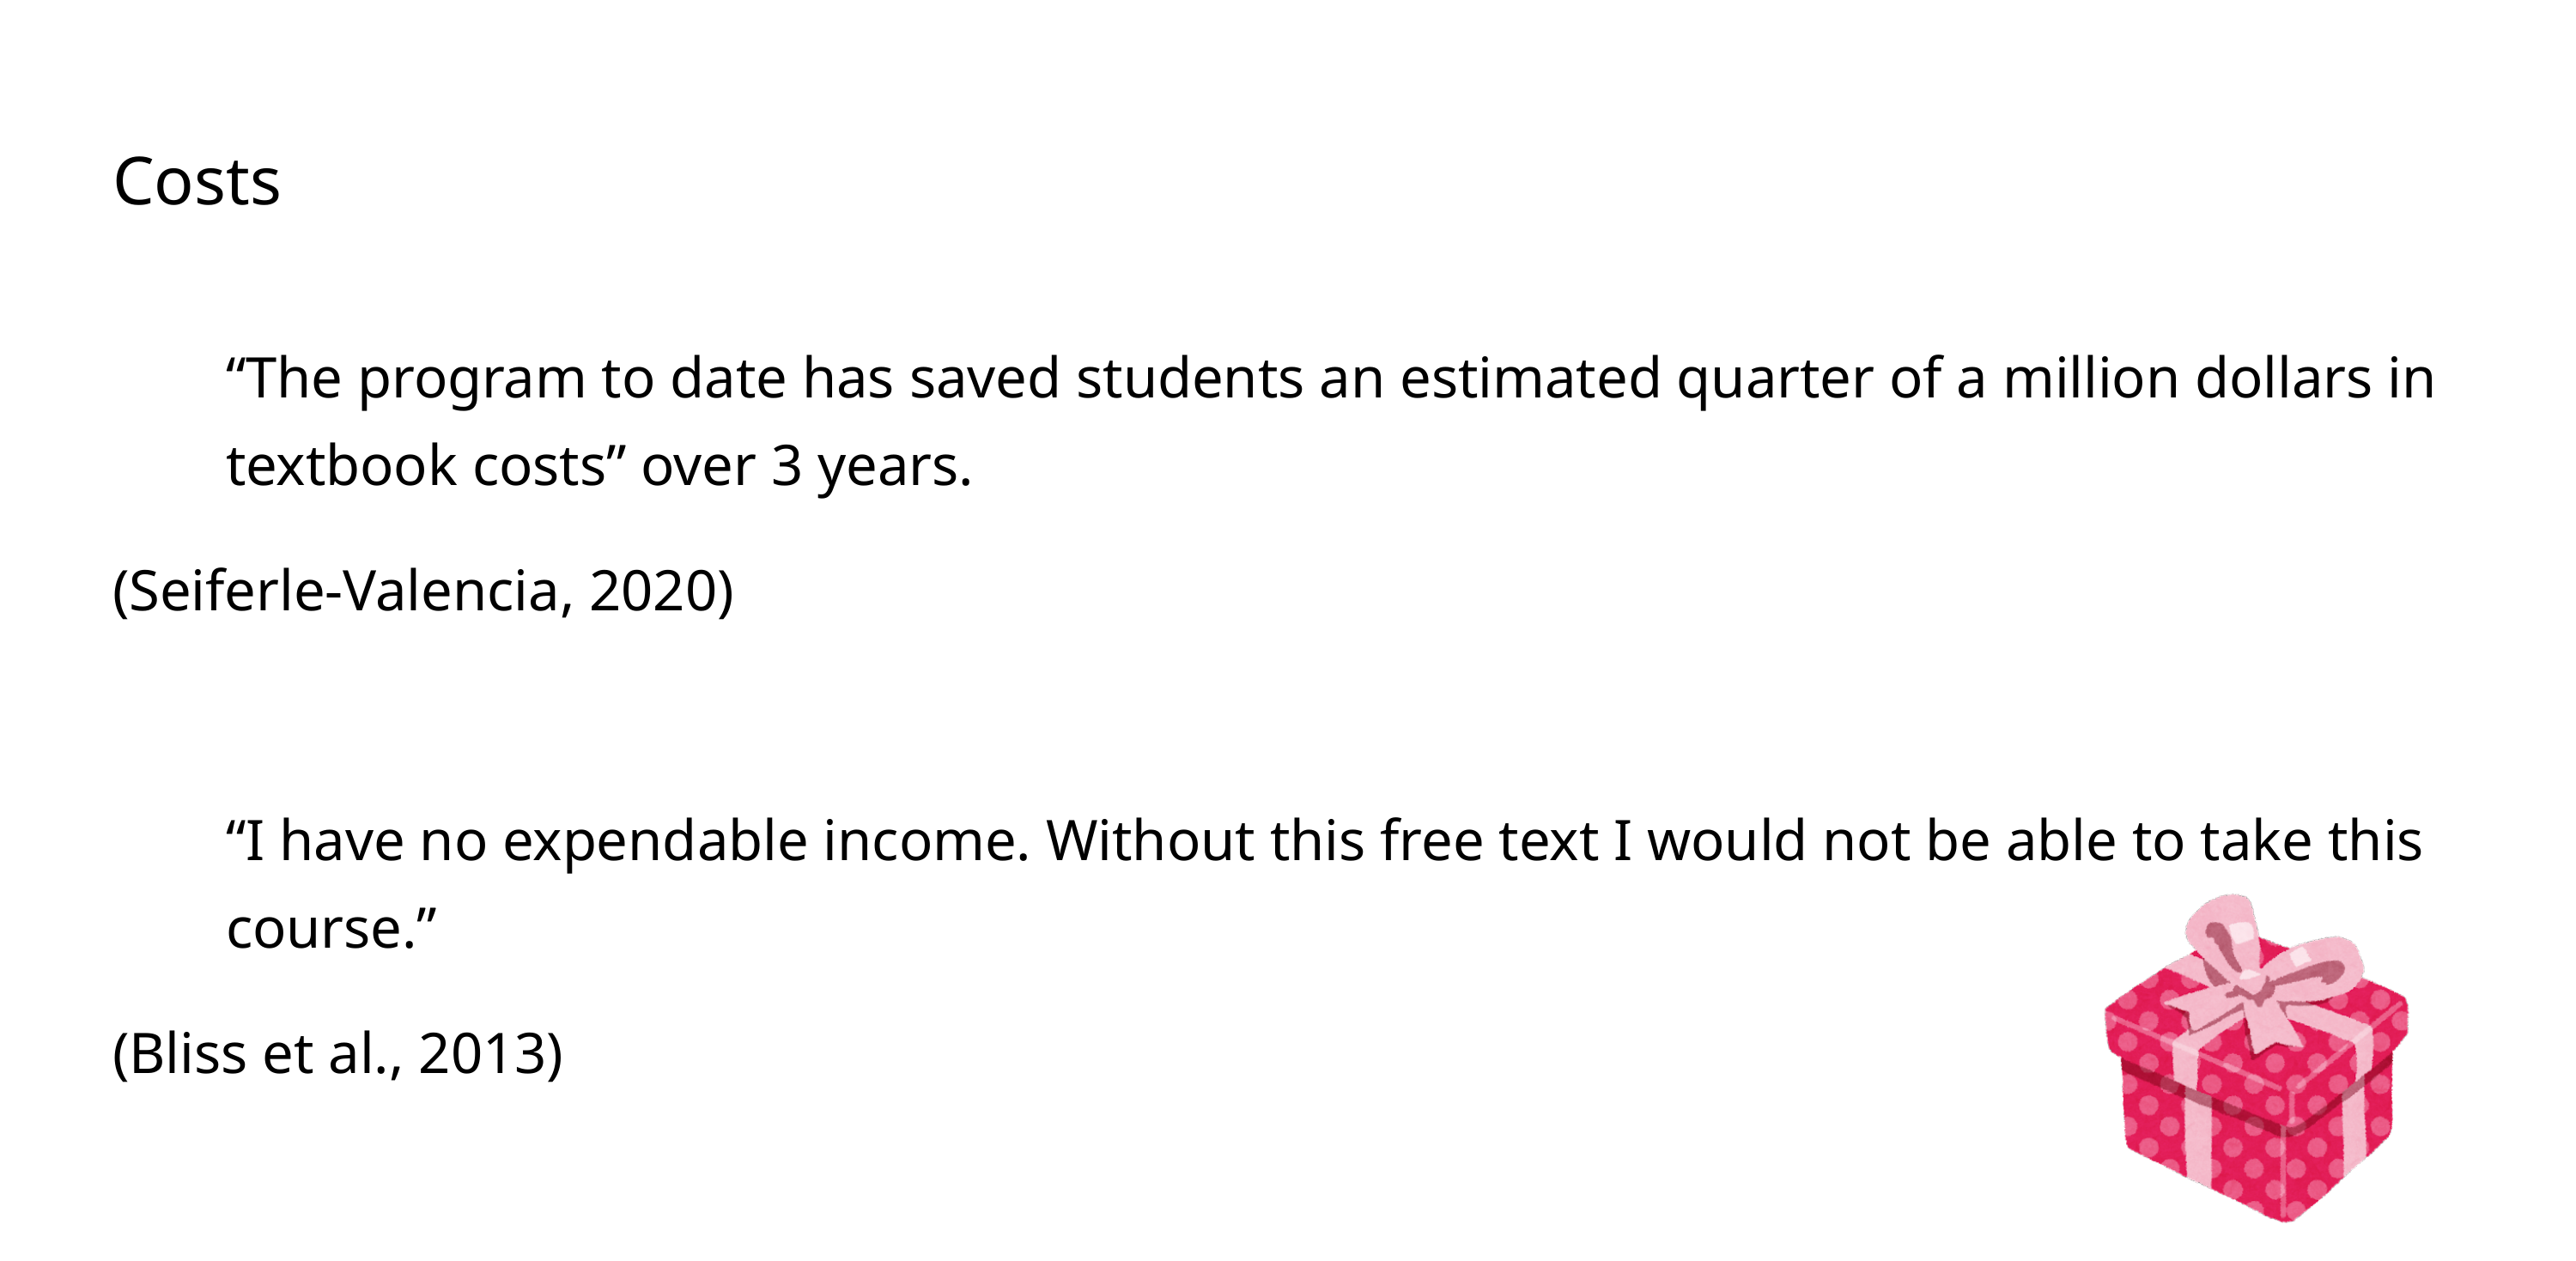

# Costs
“The program to date has saved students an estimated quarter of a million dollars in textbook costs” over 3 years.
(Seiferle-Valencia, 2020)
“I have no expendable income. Without this free text I would not be able to take this course.”
(Bliss et al., 2013)